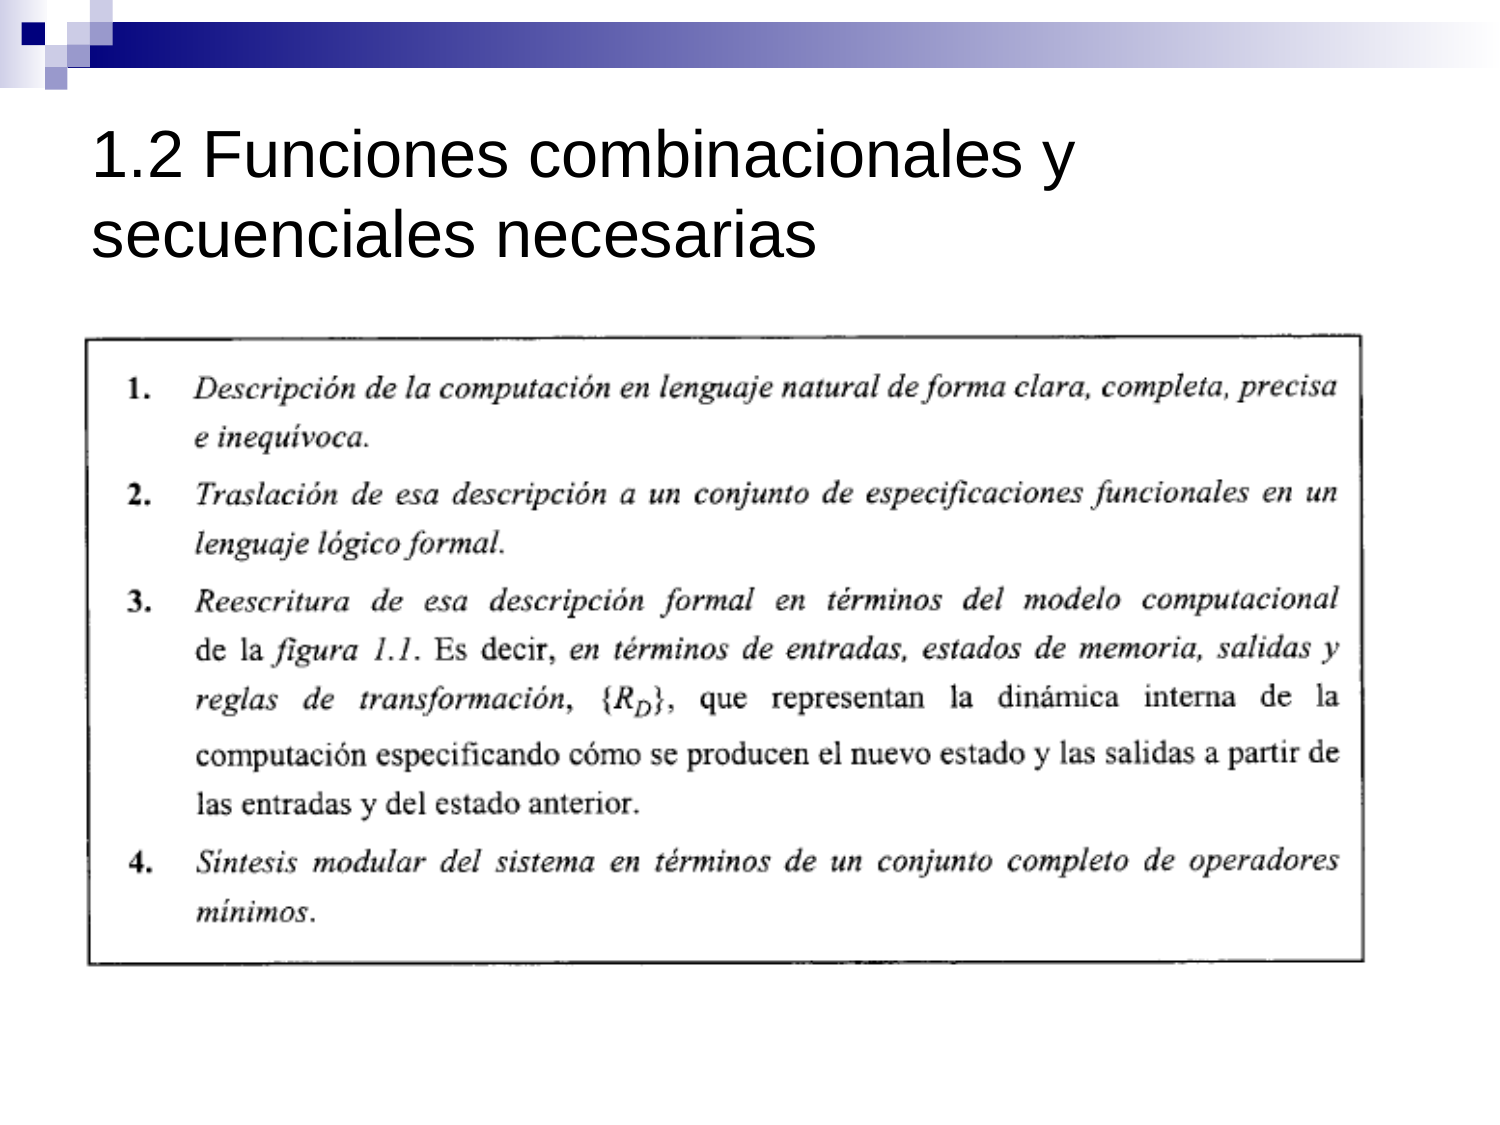

# 1.2 Funciones combinacionales y secuenciales necesarias